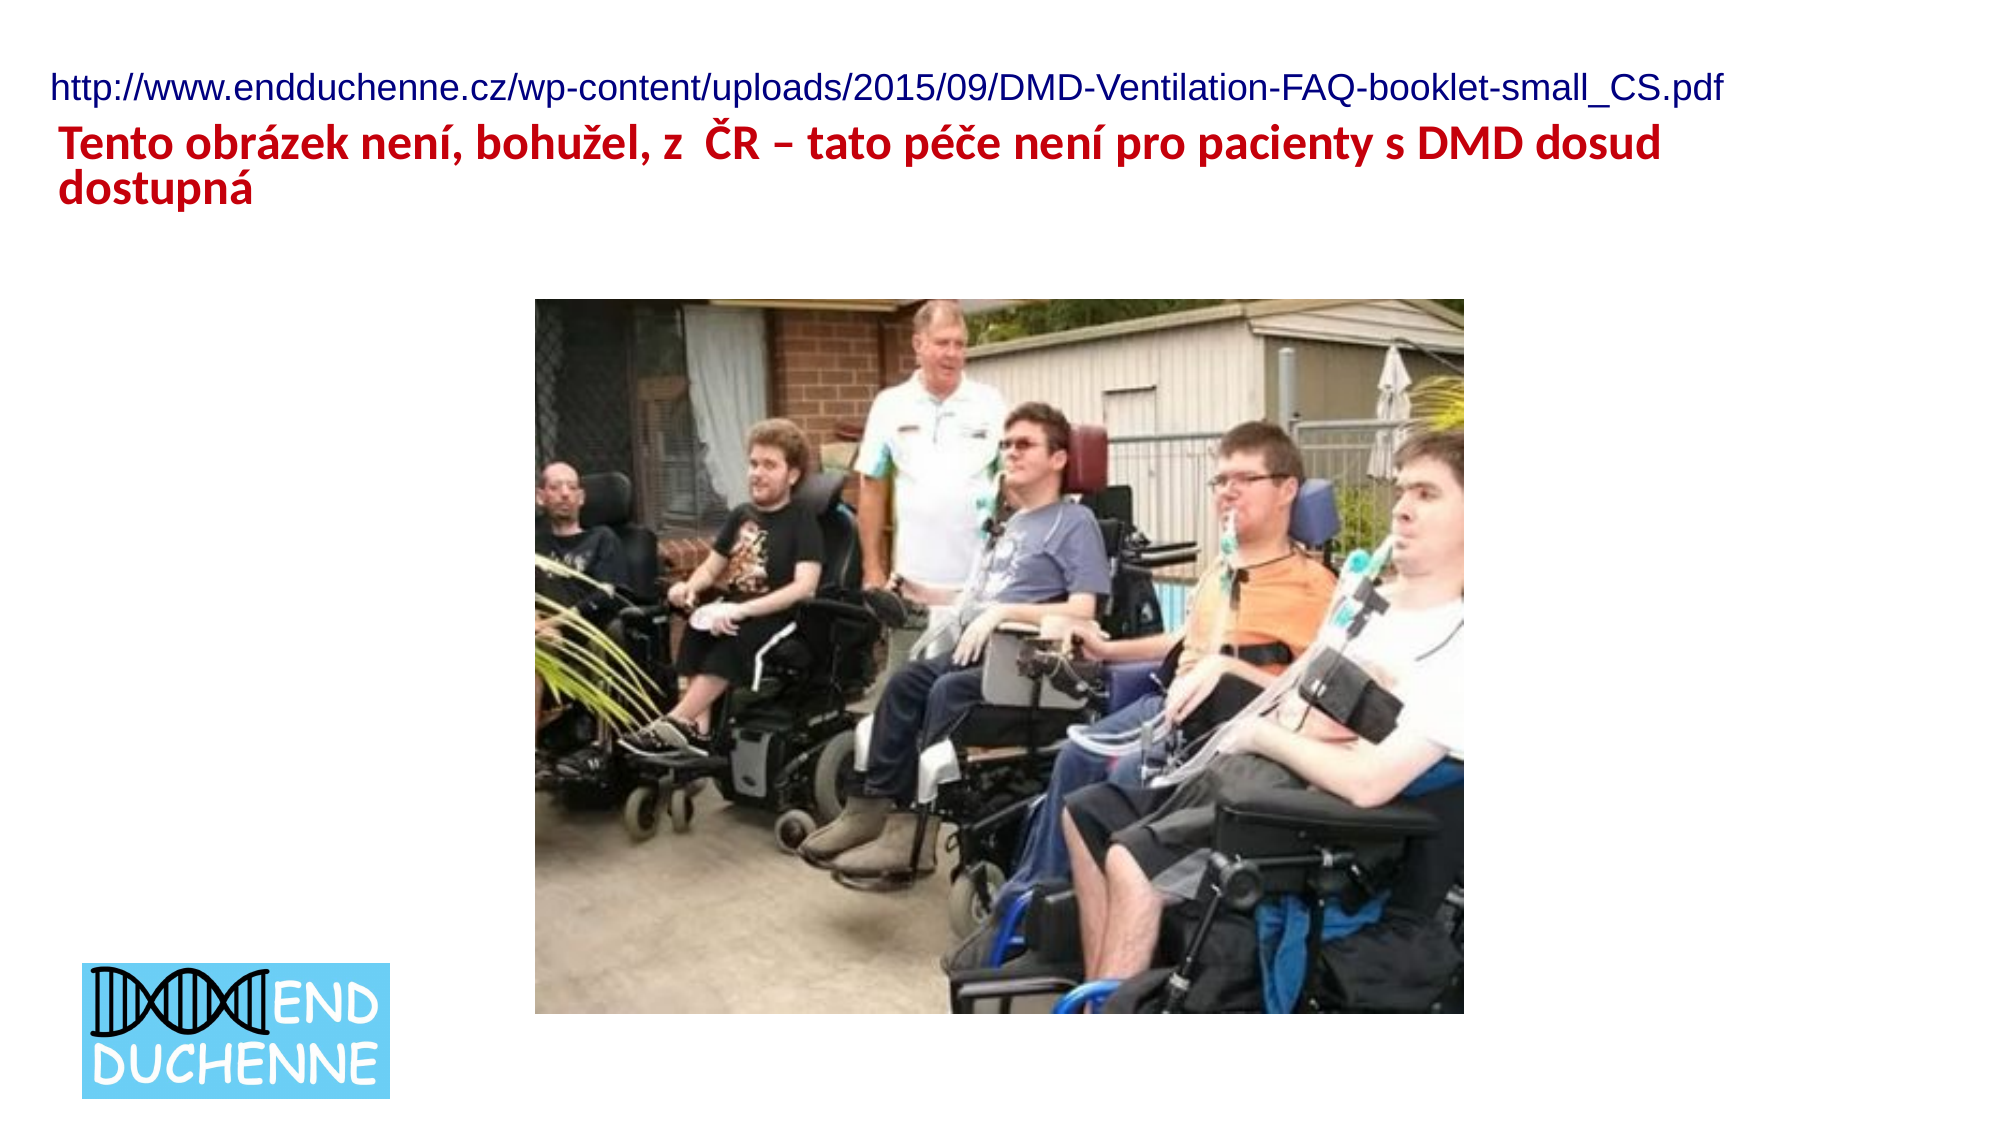

http://www.endduchenne.cz/wp-content/uploads/2015/09/DMD-Ventilation-FAQ-booklet-small_CS.pdf
# Tento obrázek není, bohužel, z ČR – tato péče není pro pacienty s DMD dosud dostupná